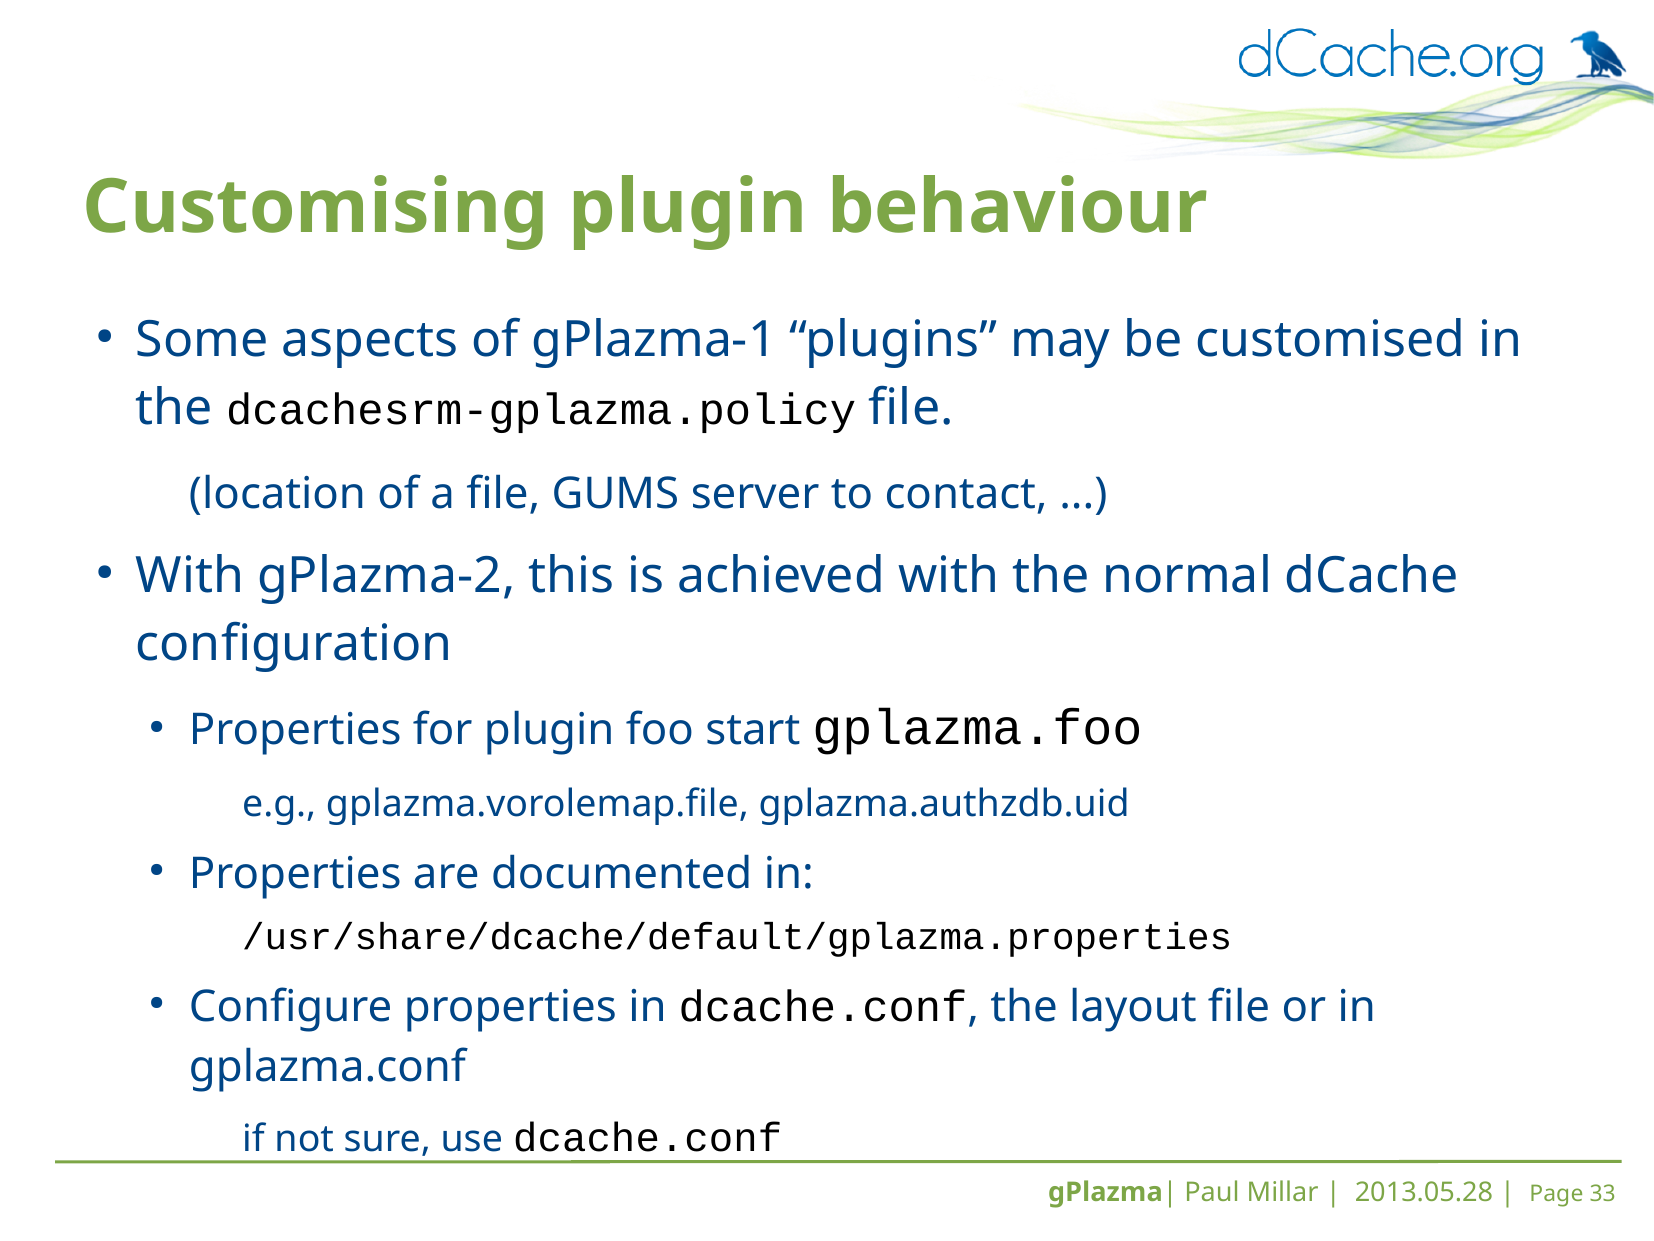

# Customising plugin behaviour
Some aspects of gPlazma-1 “plugins” may be customised in the dcachesrm-gplazma.policy file.
(location of a file, GUMS server to contact, ...)
With gPlazma-2, this is achieved with the normal dCache configuration
Properties for plugin foo start gplazma.foo
e.g., gplazma.vorolemap.file, gplazma.authzdb.uid
Properties are documented in:
/usr/share/dcache/default/gplazma.properties
Configure properties in dcache.conf, the layout file or in gplazma.conf
if not sure, use dcache.conf
33